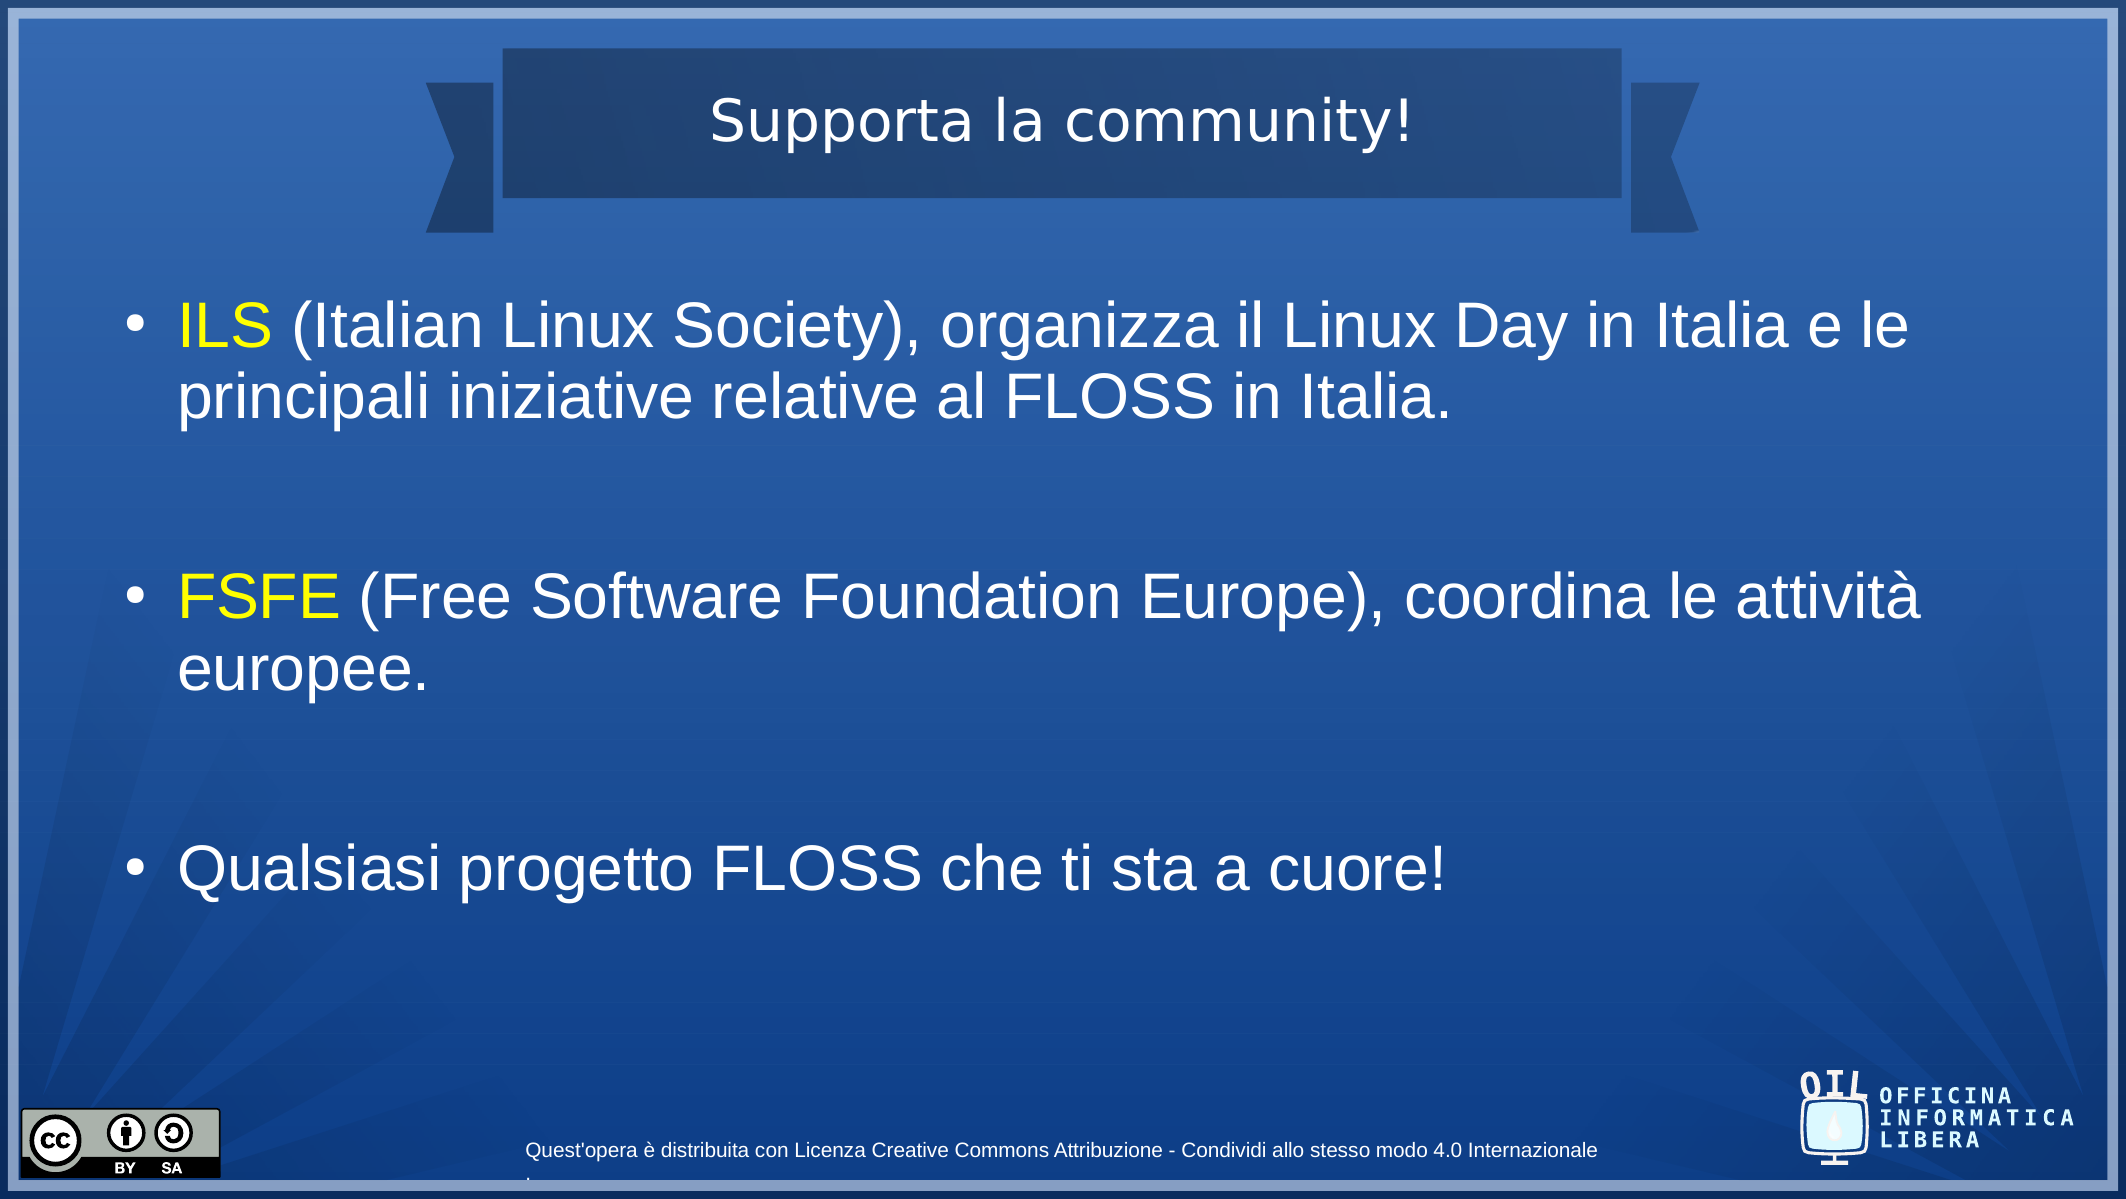

# Supporta la community!
ILS (Italian Linux Society), organizza il Linux Day in Italia e le principali iniziative relative al FLOSS in Italia.
FSFE (Free Software Foundation Europe), coordina le attività europee.
Qualsiasi progetto FLOSS che ti sta a cuore!
Quest'opera è distribuita con Licenza Creative Commons Attribuzione - Condividi allo stesso modo 4.0 Internazionale.